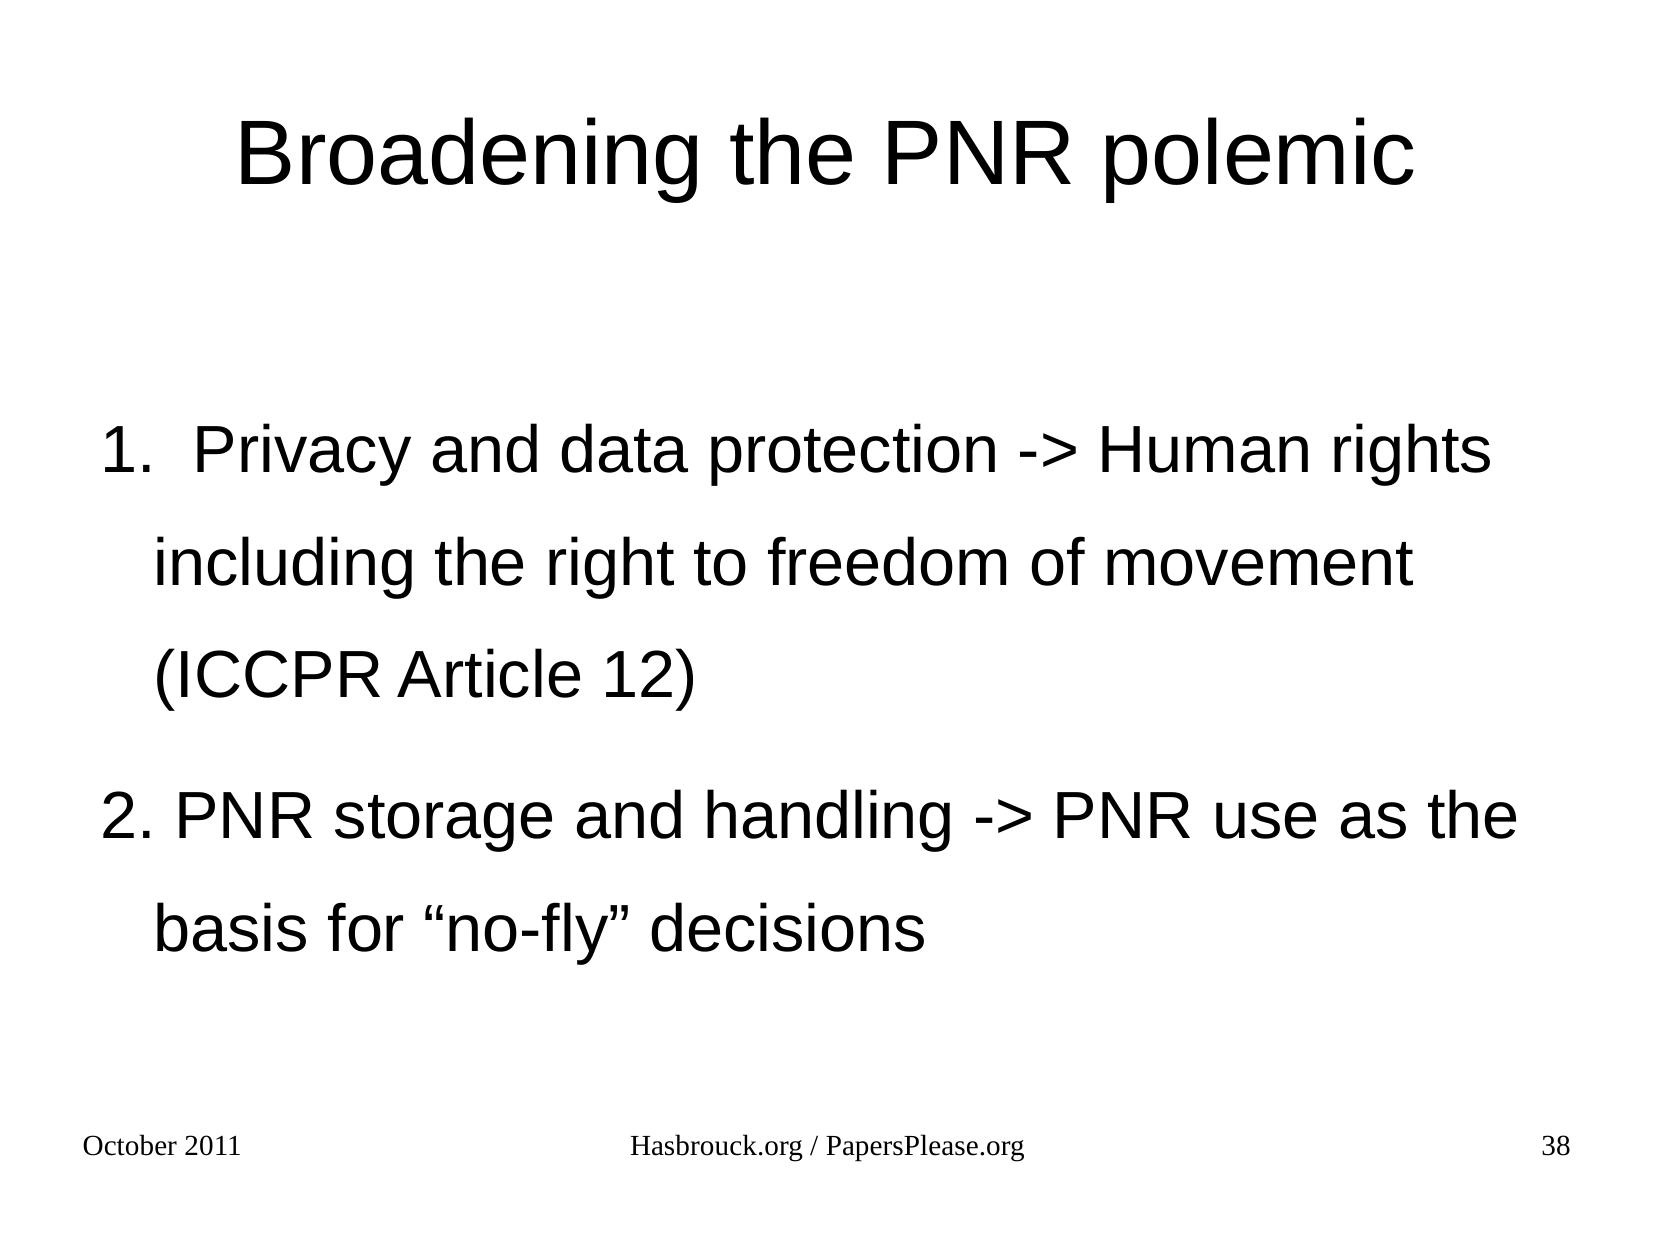

# Broadening the PNR polemic
 Privacy and data protection -> Human rights including the right to freedom of movement (ICCPR Article 12)
 PNR storage and handling -> PNR use as the basis for “no-fly” decisions
October 2011
Hasbrouck.org / PapersPlease.org
38